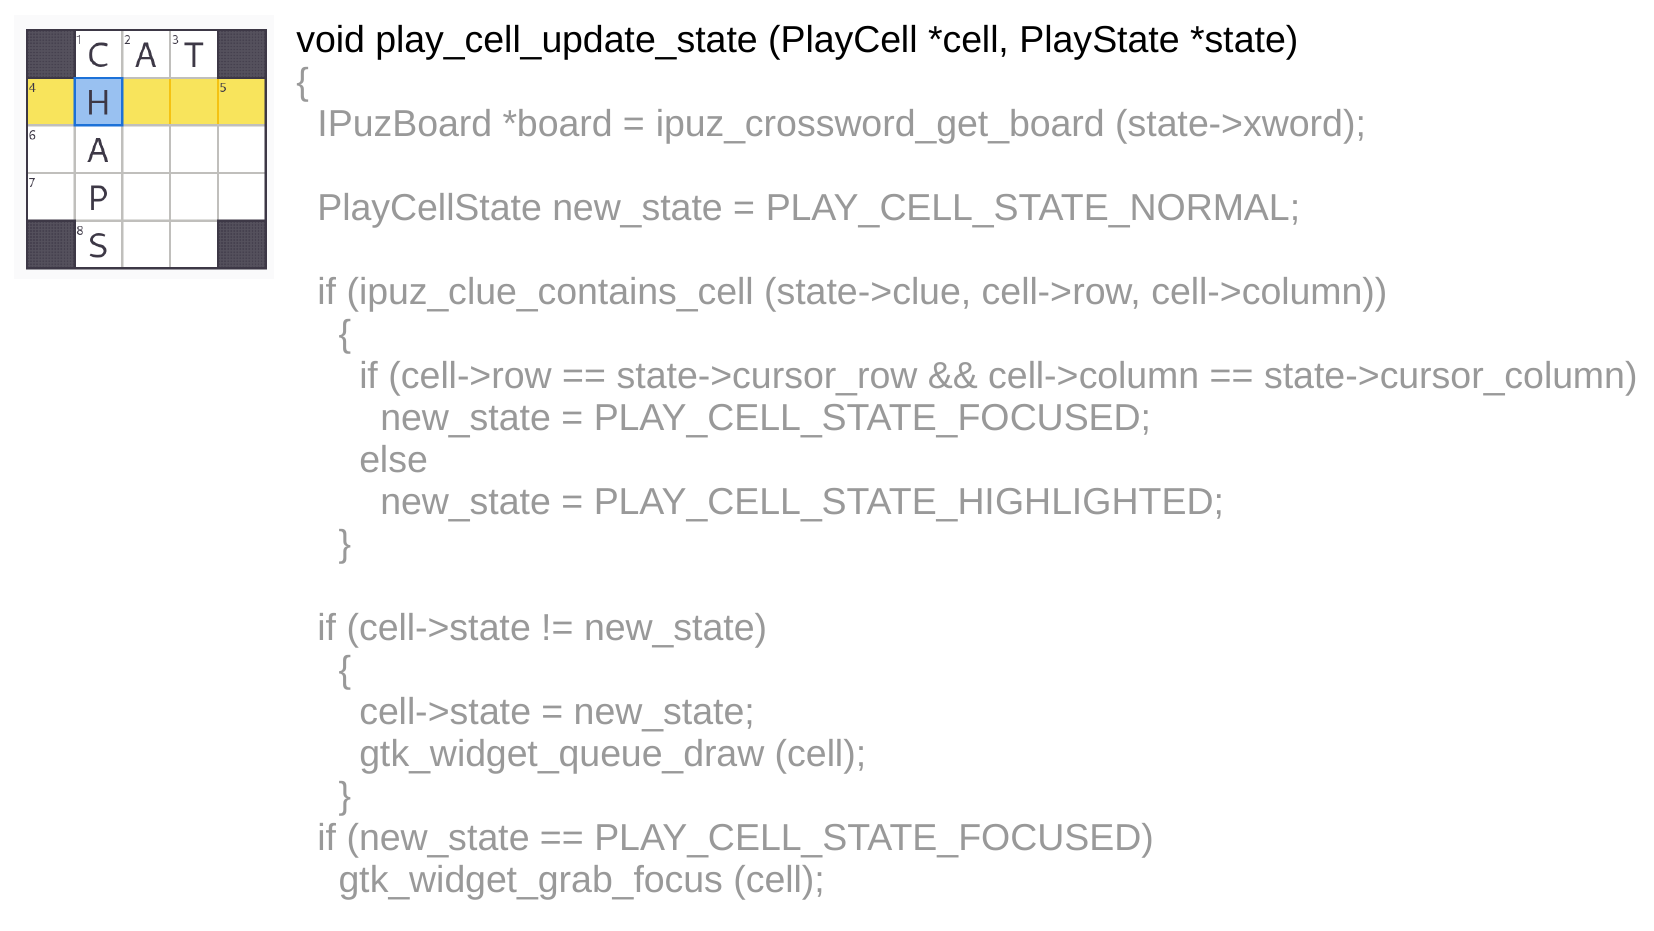

void play_cell_update_state (PlayCell *cell, PlayState *state)
{
 IPuzBoard *board = ipuz_crossword_get_board (state->xword);
 PlayCellState new_state = PLAY_CELL_STATE_NORMAL;
 if (ipuz_clue_contains_cell (state->clue, cell->row, cell->column))
 {
 if (cell->row == state->cursor_row && cell->column == state->cursor_column)
 new_state = PLAY_CELL_STATE_FOCUSED;
 else
 new_state = PLAY_CELL_STATE_HIGHLIGHTED;
 }
 if (cell->state != new_state)
 {
 cell->state = new_state;
 gtk_widget_queue_draw (cell);
 }
 if (new_state == PLAY_CELL_STATE_FOCUSED)
 gtk_widget_grab_focus (cell);
 // ...
}